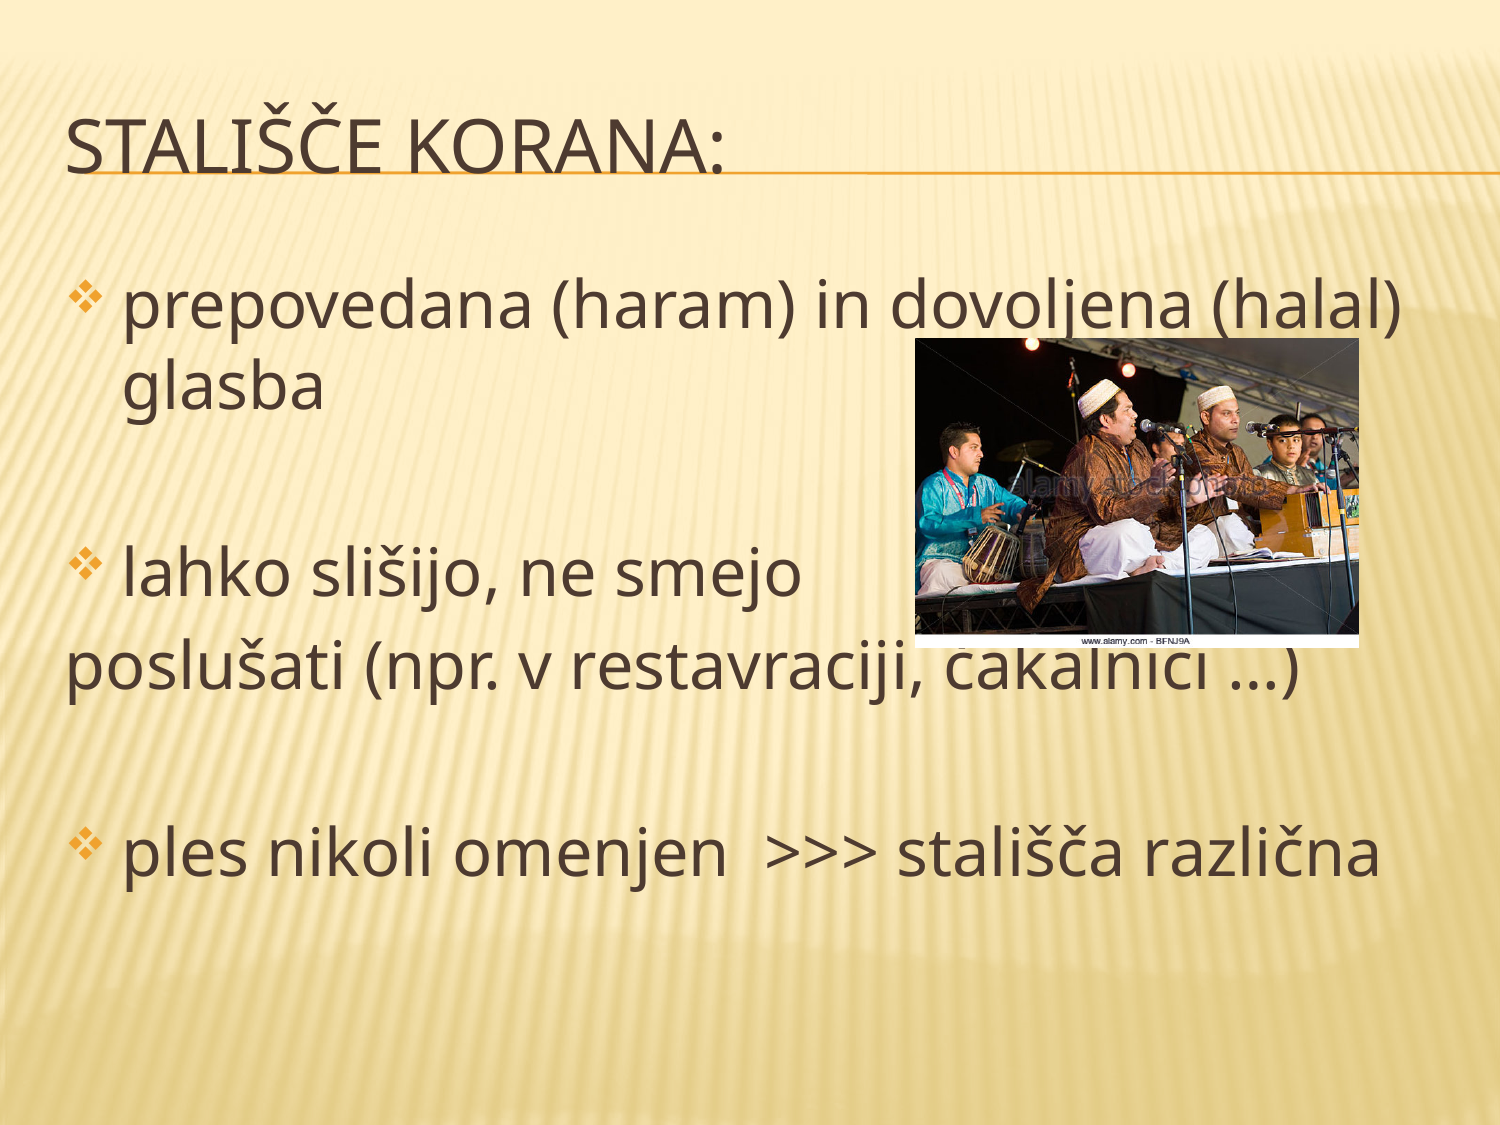

# sTALIŠČE KORANA:
prepovedana (haram) in dovoljena (halal) glasba
lahko slišijo, ne smejo
poslušati (npr. v restavraciji, čakalnici …)
ples nikoli omenjen >>> stališča različna